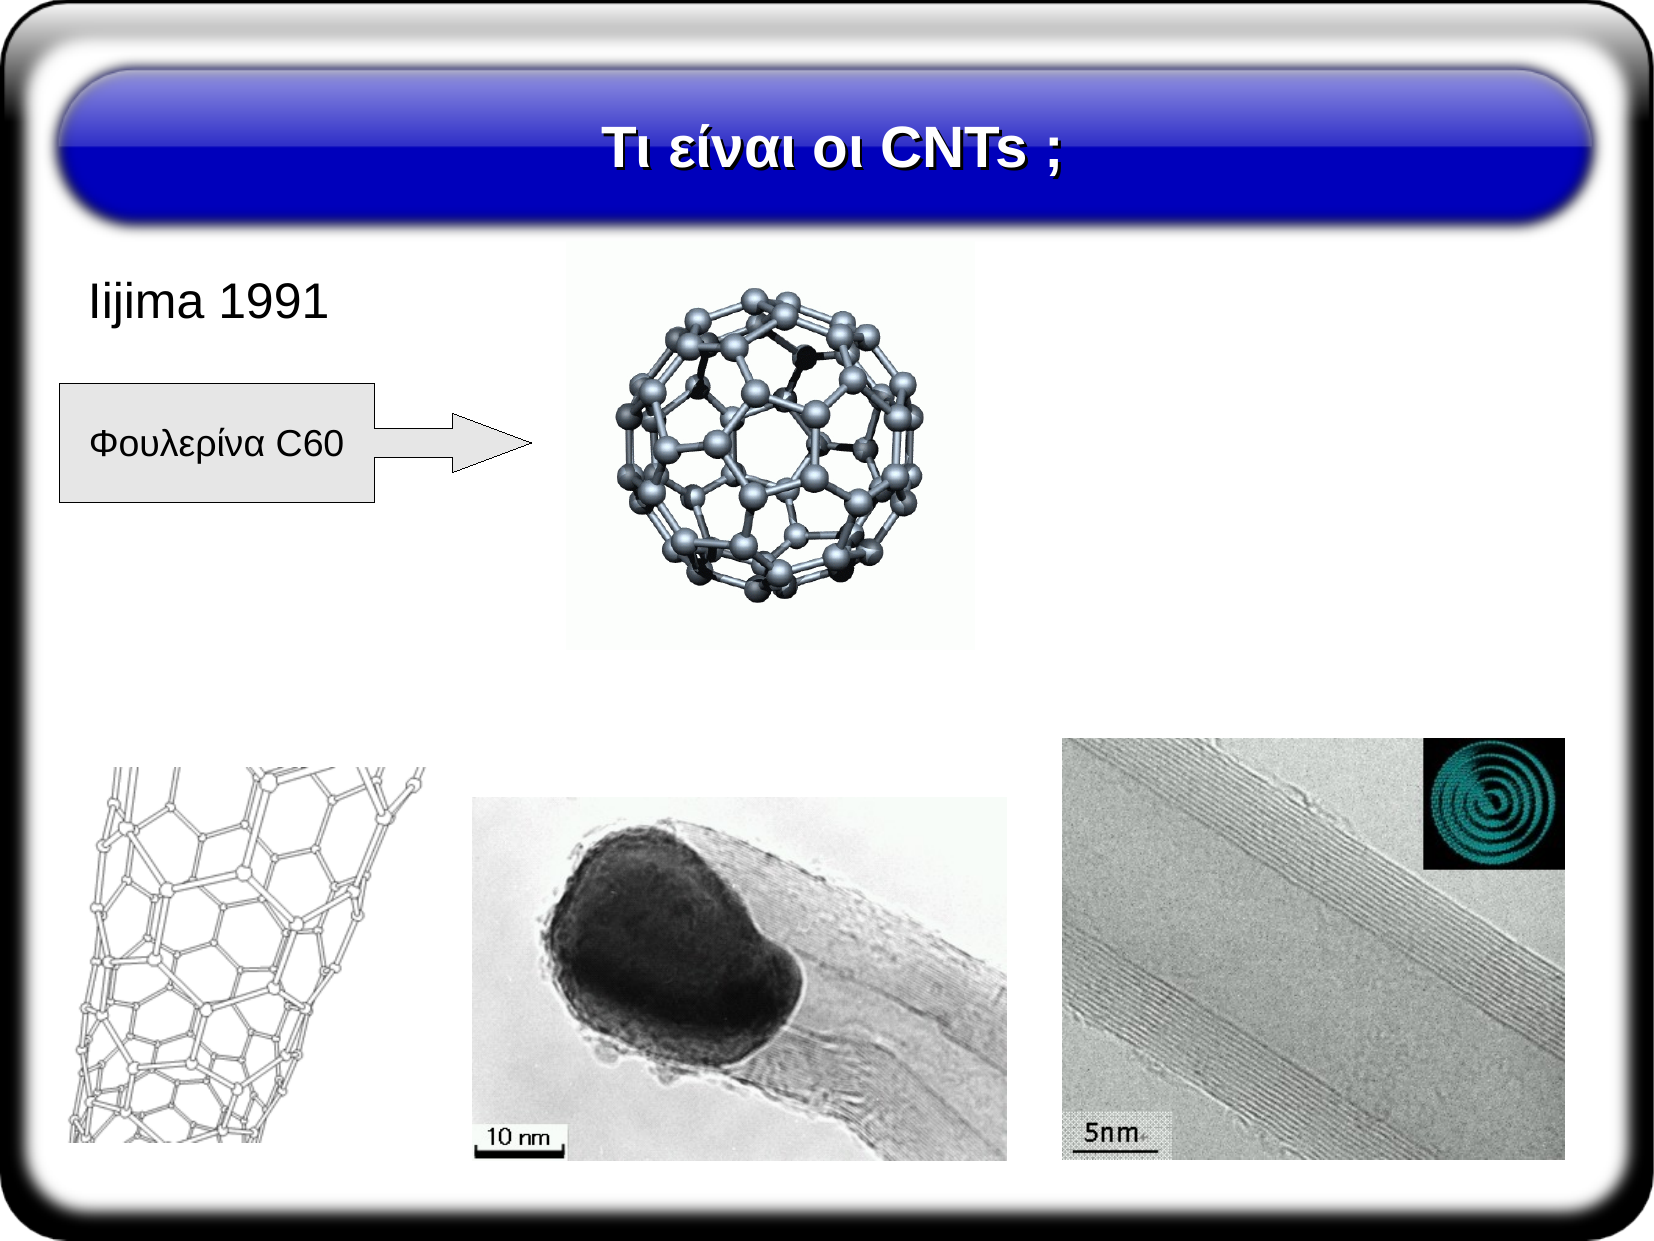

# Τι είναι οι CNTs ;
 Iijima 1991
Φουλερίνα C60